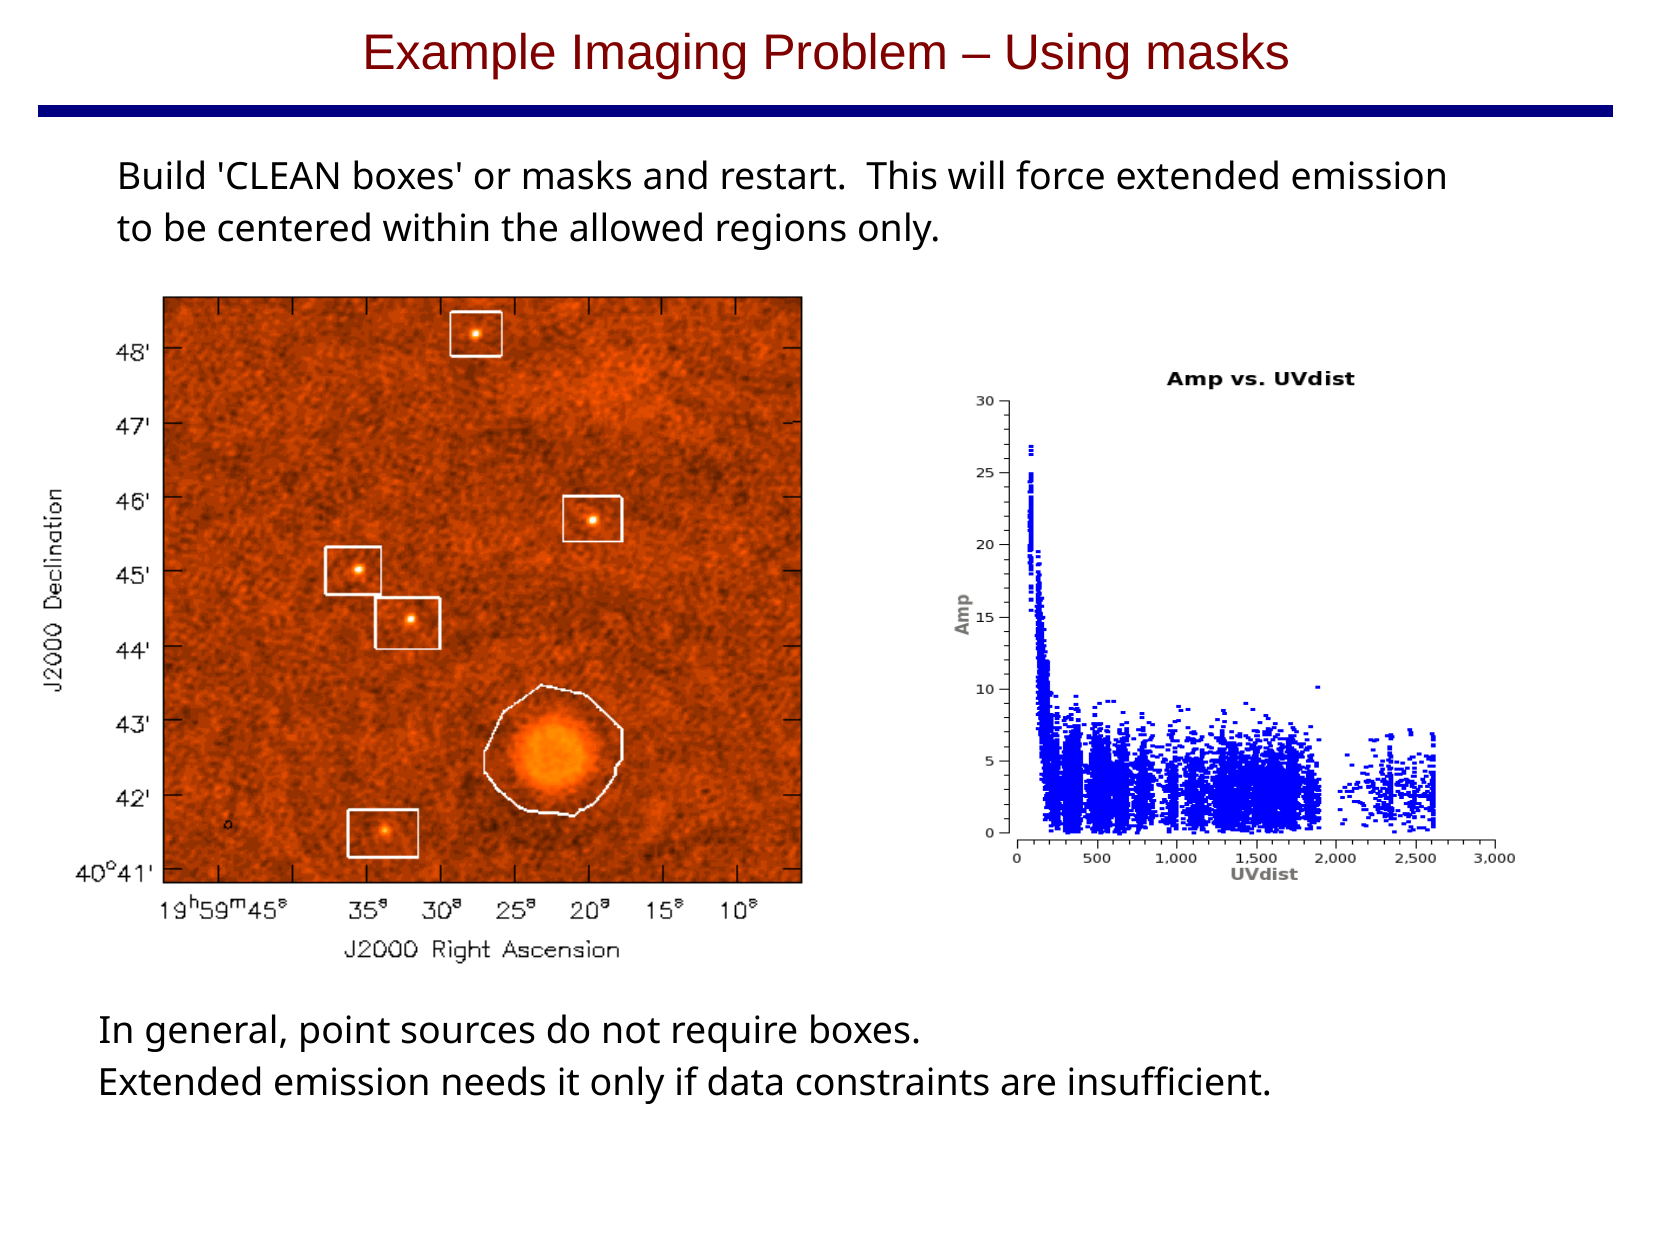

# Example Imaging Problem – Using masks
Build 'CLEAN boxes' or masks and restart. This will force extended emission to be centered within the allowed regions only.
 In general, point sources do not require boxes.
 Extended emission needs it only if data constraints are insufficient.